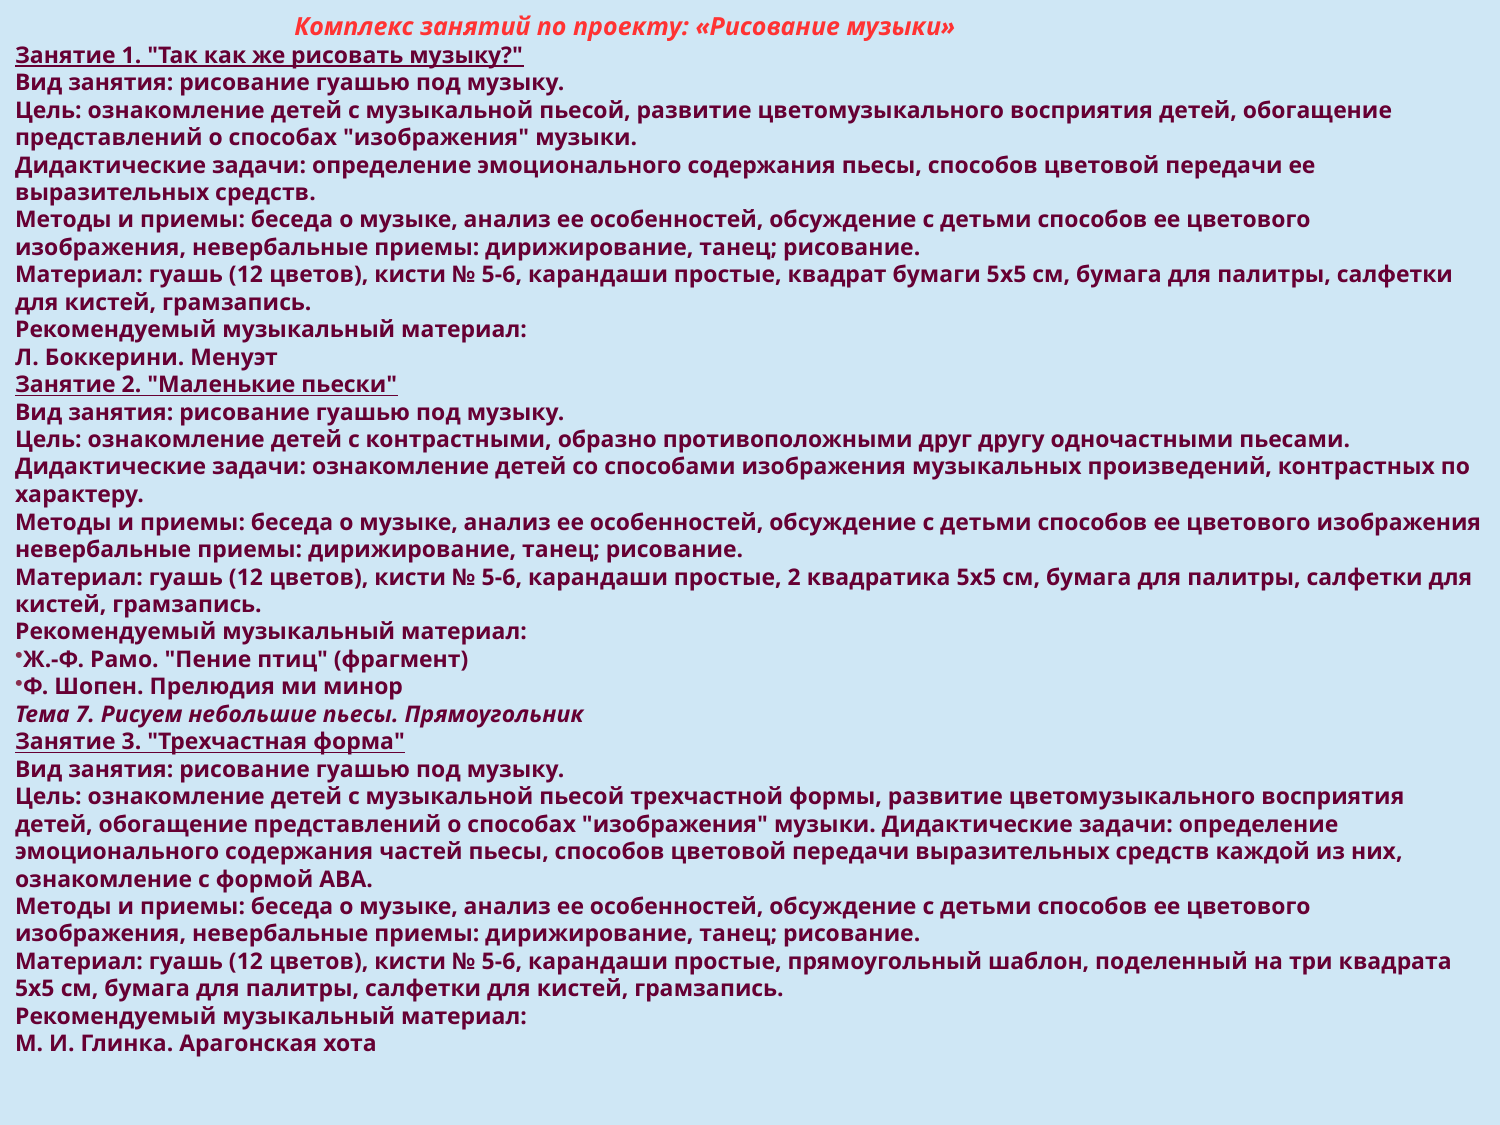

Комплекс занятий по проекту: «Рисование музыки»
Занятие 1. "Так как же рисовать музыку?"
Вид занятия: рисование гуашью под музыку.
Цель: ознакомление детей с музыкальной пьесой, развитие цветомузыкального восприятия детей, обогащение представлений о способах "изображения" музыки.
Дидактические задачи: определение эмоционального содержания пьесы, способов цветовой передачи ее выразительных средств.
Методы и приемы: беседа о музыке, анализ ее особенностей, обсуждение с детьми способов ее цветового изображения, невербальные приемы: дирижирование, танец; рисование.
Материал: гуашь (12 цветов), кисти № 5-6, карандаши простые, квадрат бумаги 5х5 см, бумага для палитры, салфетки для кистей, грамзапись.
Рекомендуемый музыкальный материал:
Л. Боккерини. Менуэт
Занятие 2. "Маленькие пьески"
Вид занятия: рисование гуашью под музыку.
Цель: ознакомление детей с контрастными, образно противоположными друг другу одночастными пьесами.
Дидактические задачи: ознакомление детей со способами изображения музыкальных произведений, контрастных по характеру.
Методы и приемы: беседа о музыке, анализ ее особенностей, обсуждение с детьми способов ее цветового изображения невербальные приемы: дирижирование, танец; рисование.
Материал: гуашь (12 цветов), кисти № 5-6, карандаши простые, 2 квадратика 5х5 см, бумага для палитры, салфетки для кистей, грамзапись.
Рекомендуемый музыкальный материал:
Ж.-Ф. Рамо. "Пение птиц" (фрагмент)
Ф. Шопен. Прелюдия ми минор
Тема 7. Рисуем небольшие пьесы. Прямоугольник
Занятие 3. "Трехчастная форма"
Вид занятия: рисование гуашью под музыку.
Цель: ознакомление детей с музыкальной пьесой трехчастной формы, развитие цветомузыкального восприятия детей, обогащение представлений о способах "изображения" музыки. Дидактические задачи: определение эмоционального содержания частей пьесы, способов цветовой передачи выразительных средств каждой из них, ознакомление с формой АВА.
Методы и приемы: беседа о музыке, анализ ее особенностей, обсуждение с детьми способов ее цветового изображения, невербальные приемы: дирижирование, танец; рисование.
Материал: гуашь (12 цветов), кисти № 5-6, карандаши простые, прямоугольный шаблон, поделенный на три квадрата 5х5 см, бумага для палитры, салфетки для кистей, грамзапись.
Рекомендуемый музыкальный материал:
М. И. Глинка. Арагонская хота
#